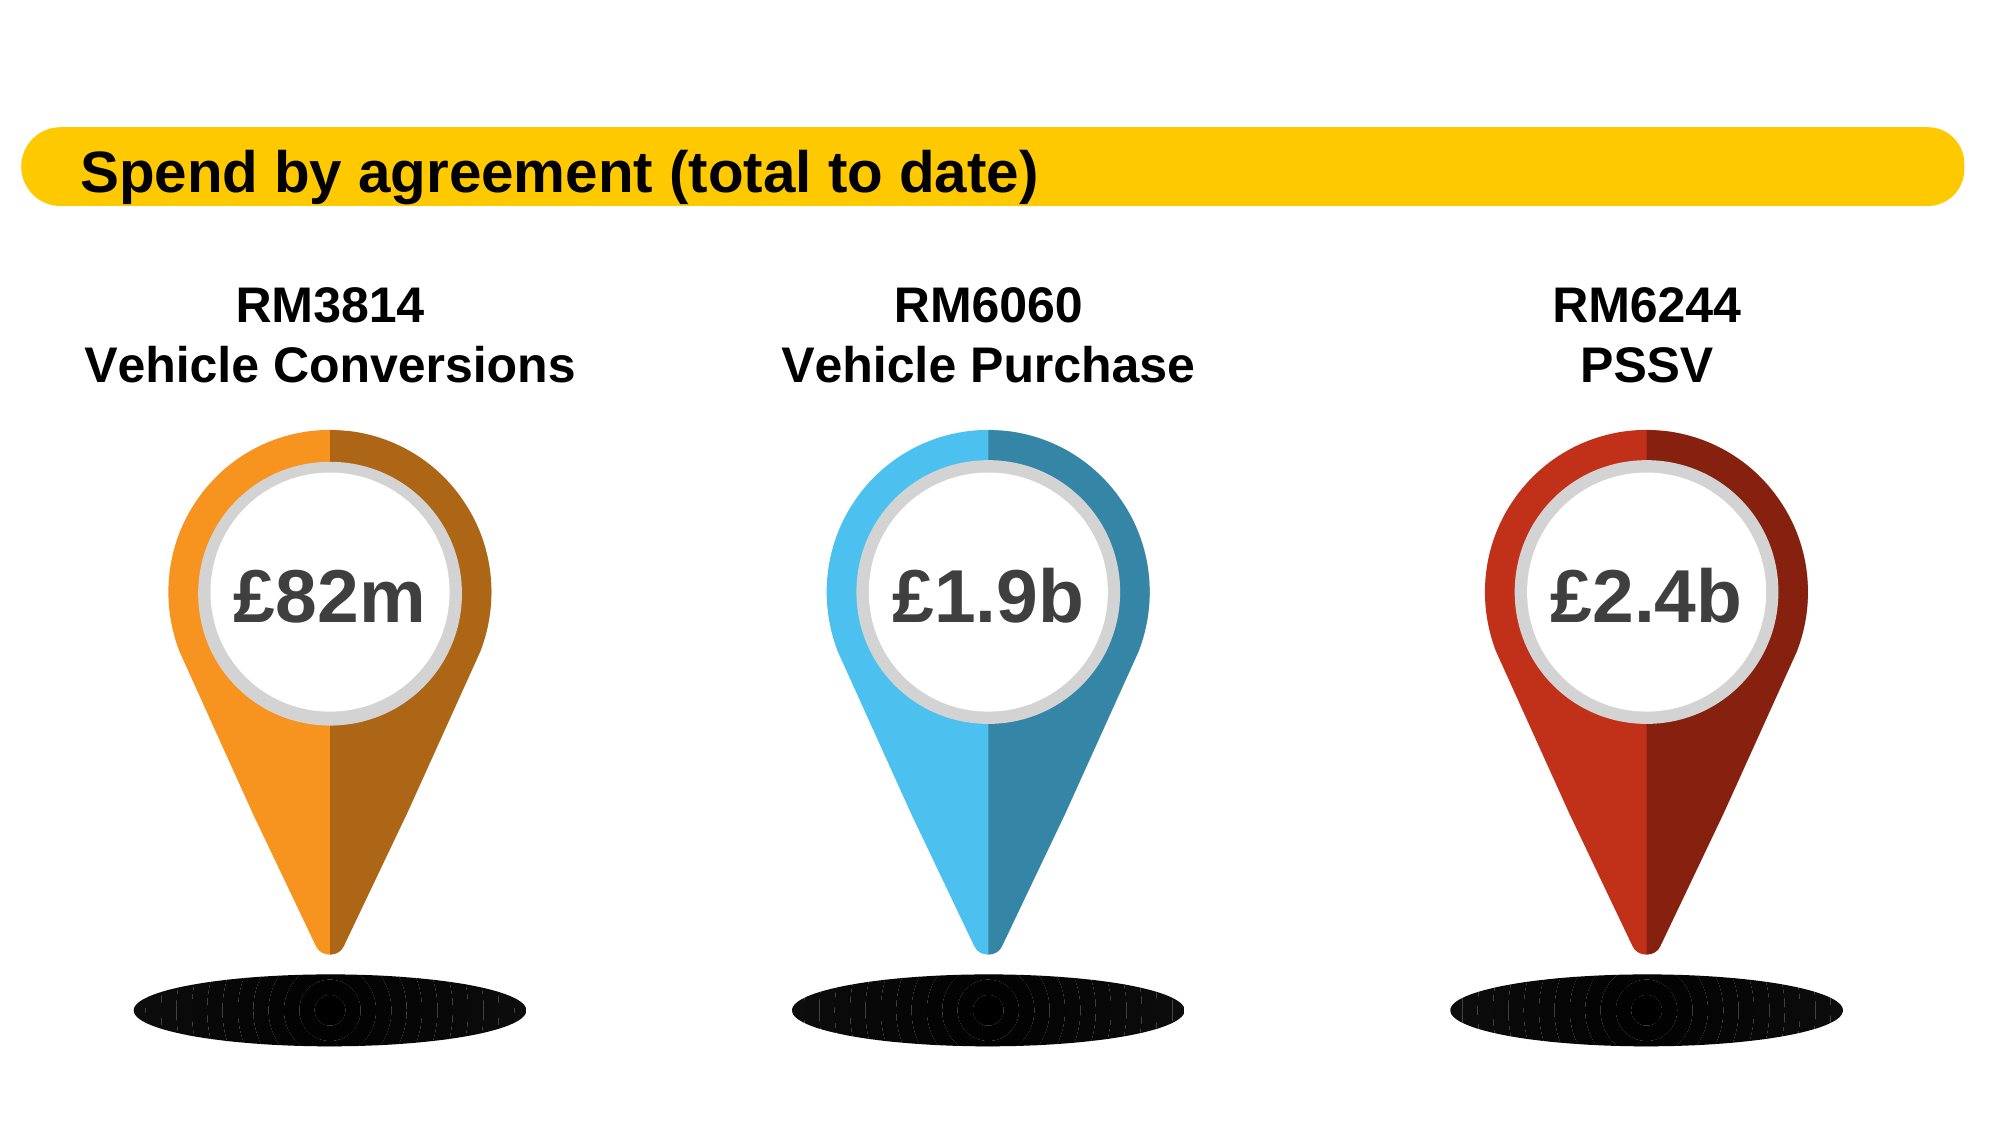

Spend by agreement (total to date)
RM3814
Vehicle Conversions
RM6060
Vehicle Purchase
RM6244
PSSV
£82m
£1.9b
£2.4b